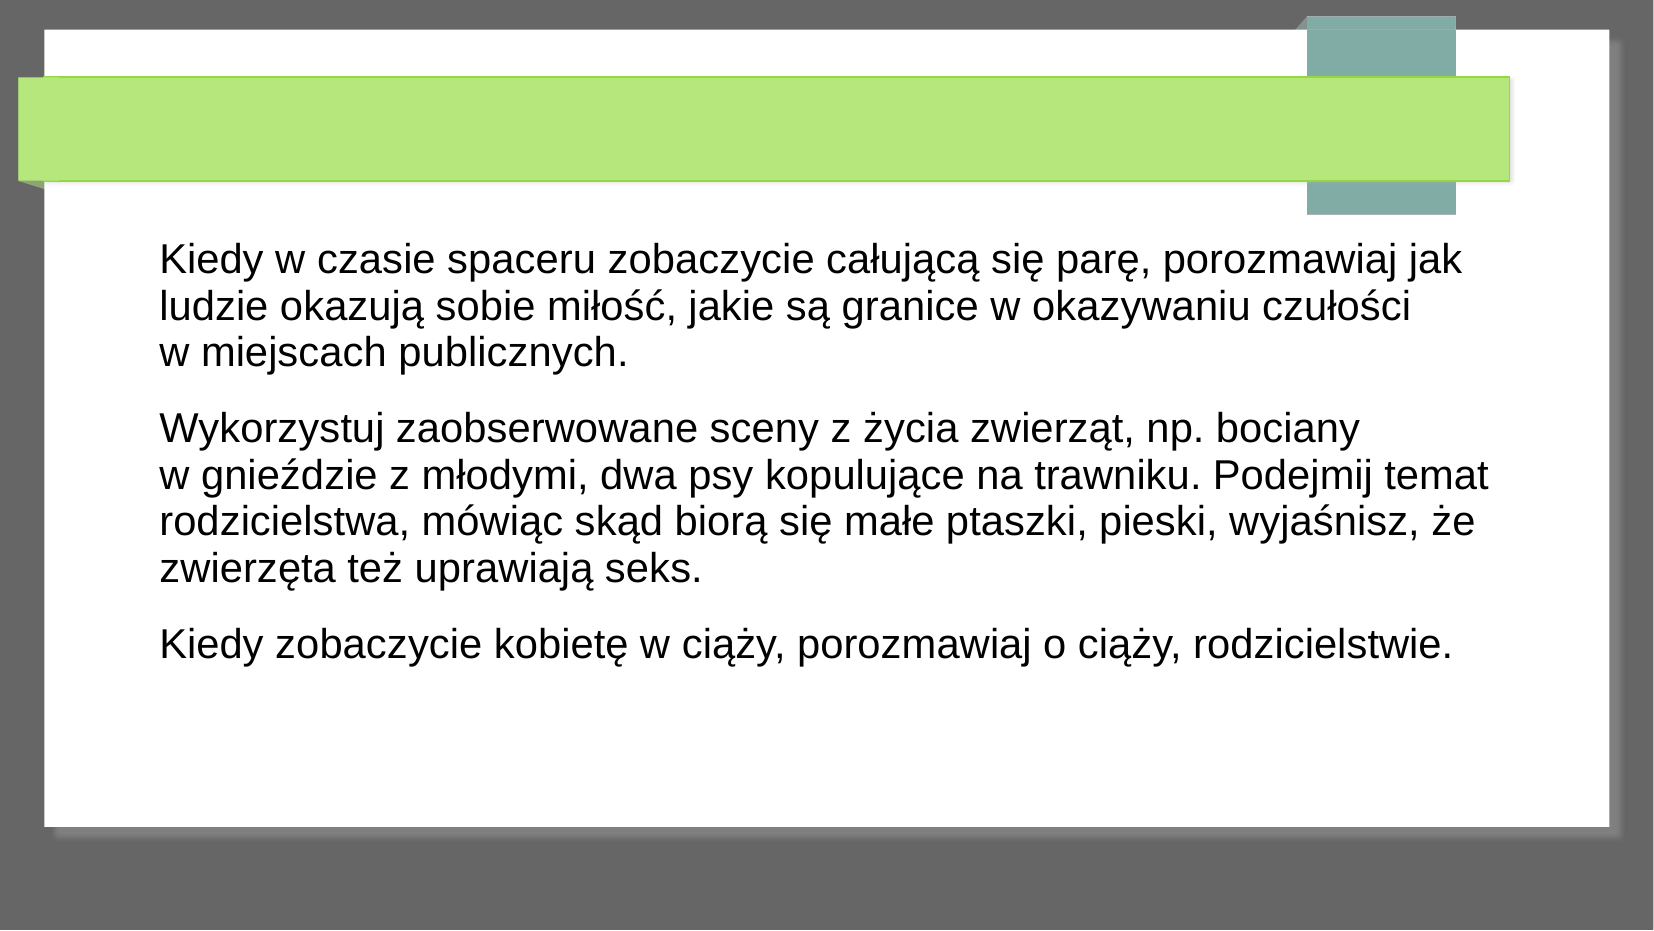

#
Kiedy w czasie spaceru zobaczycie całującą się parę, porozmawiaj jak ludzie okazują sobie miłość, jakie są granice w okazywaniu czułości
w miejscach publicznych.
Wykorzystuj zaobserwowane sceny z życia zwierząt, np. bociany
w gnieździe z młodymi, dwa psy kopulujące na trawniku. Podejmij temat rodzicielstwa, mówiąc skąd biorą się małe ptaszki, pieski, wyjaśnisz, że zwierzęta też uprawiają seks.
Kiedy zobaczycie kobietę w ciąży, porozmawiaj o ciąży, rodzicielstwie.